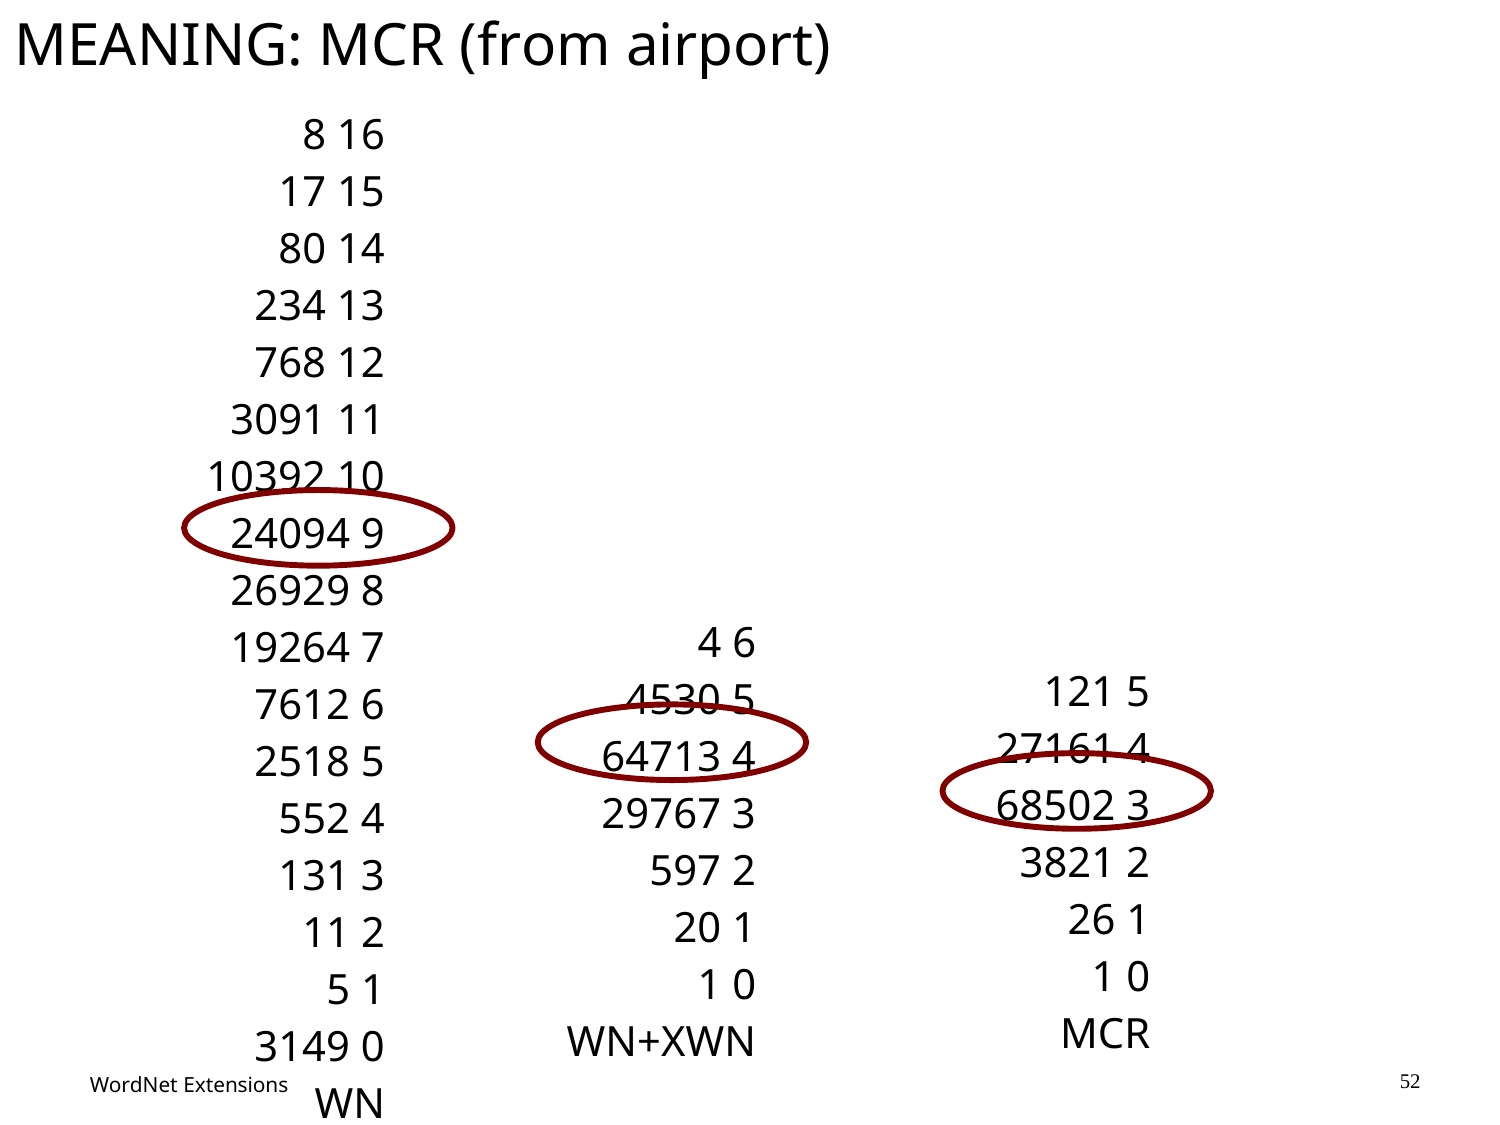

# MEANING: MCR (from airport)
 8 16
 17 15
 80 14
 234 13
 768 12
 3091 11
 10392 10
 24094 9
 26929 8
 19264 7
 7612 6
 2518 5
 552 4
 131 3
 11 2
 5 1
 3149 0
WN
 4 6
 4530 5
 64713 4
 29767 3
 597 2
 20 1
 1 0
WN+XWN
 121 5
 27161 4
 68502 3
 3821 2
 26 1
 1 0
MCR
52